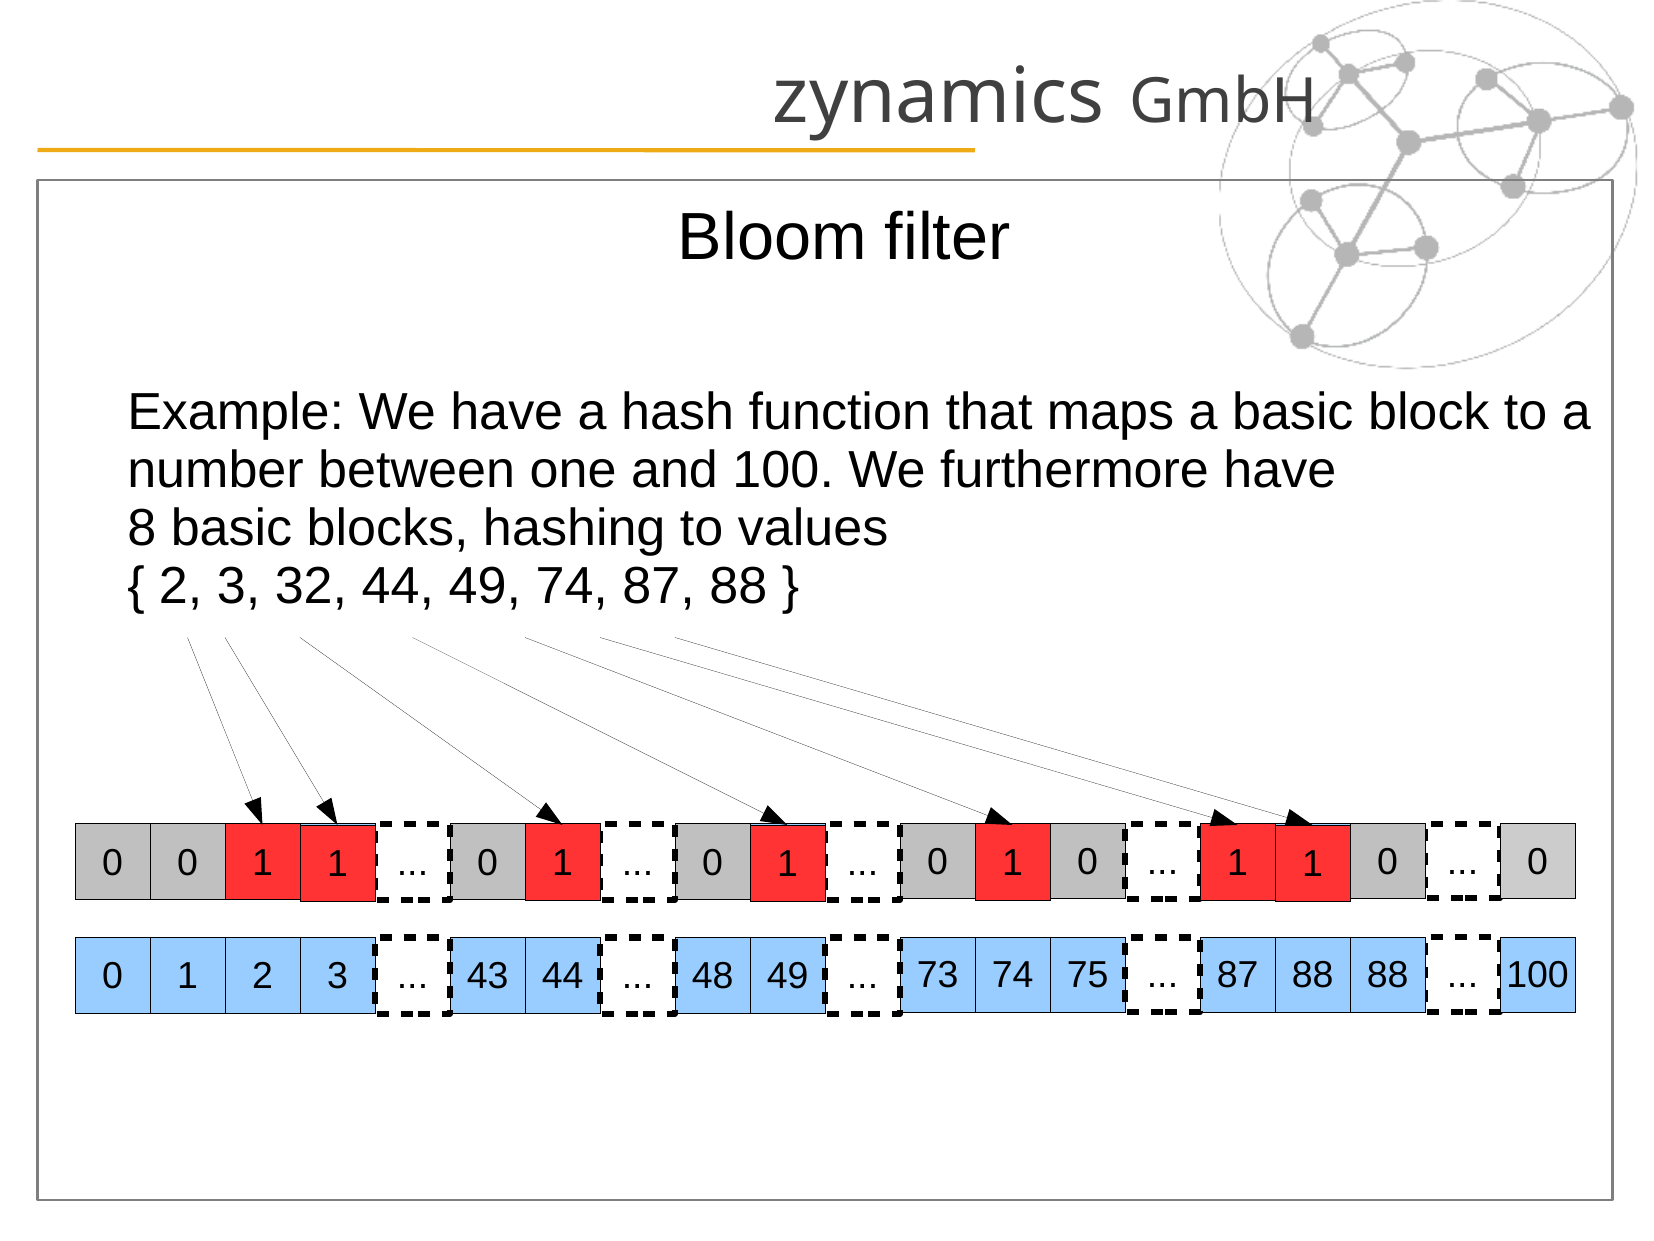

zynamics GmbH
# Bloom filter
Example: We have a hash function that maps a basic block to a
number between one and 100. We furthermore have
8 basic blocks, hashing to values
{ 2, 3, 32, 44, 49, 74, 87, 88 }
0
0
1
1
...
0
1
...
0
49
1
...
0
1
0
...
1
1
0
...
0
1
1
1
1
1
1
0
1
2
3
...
43
44
...
48
49
49
...
73
74
75
...
87
88
88
...
100